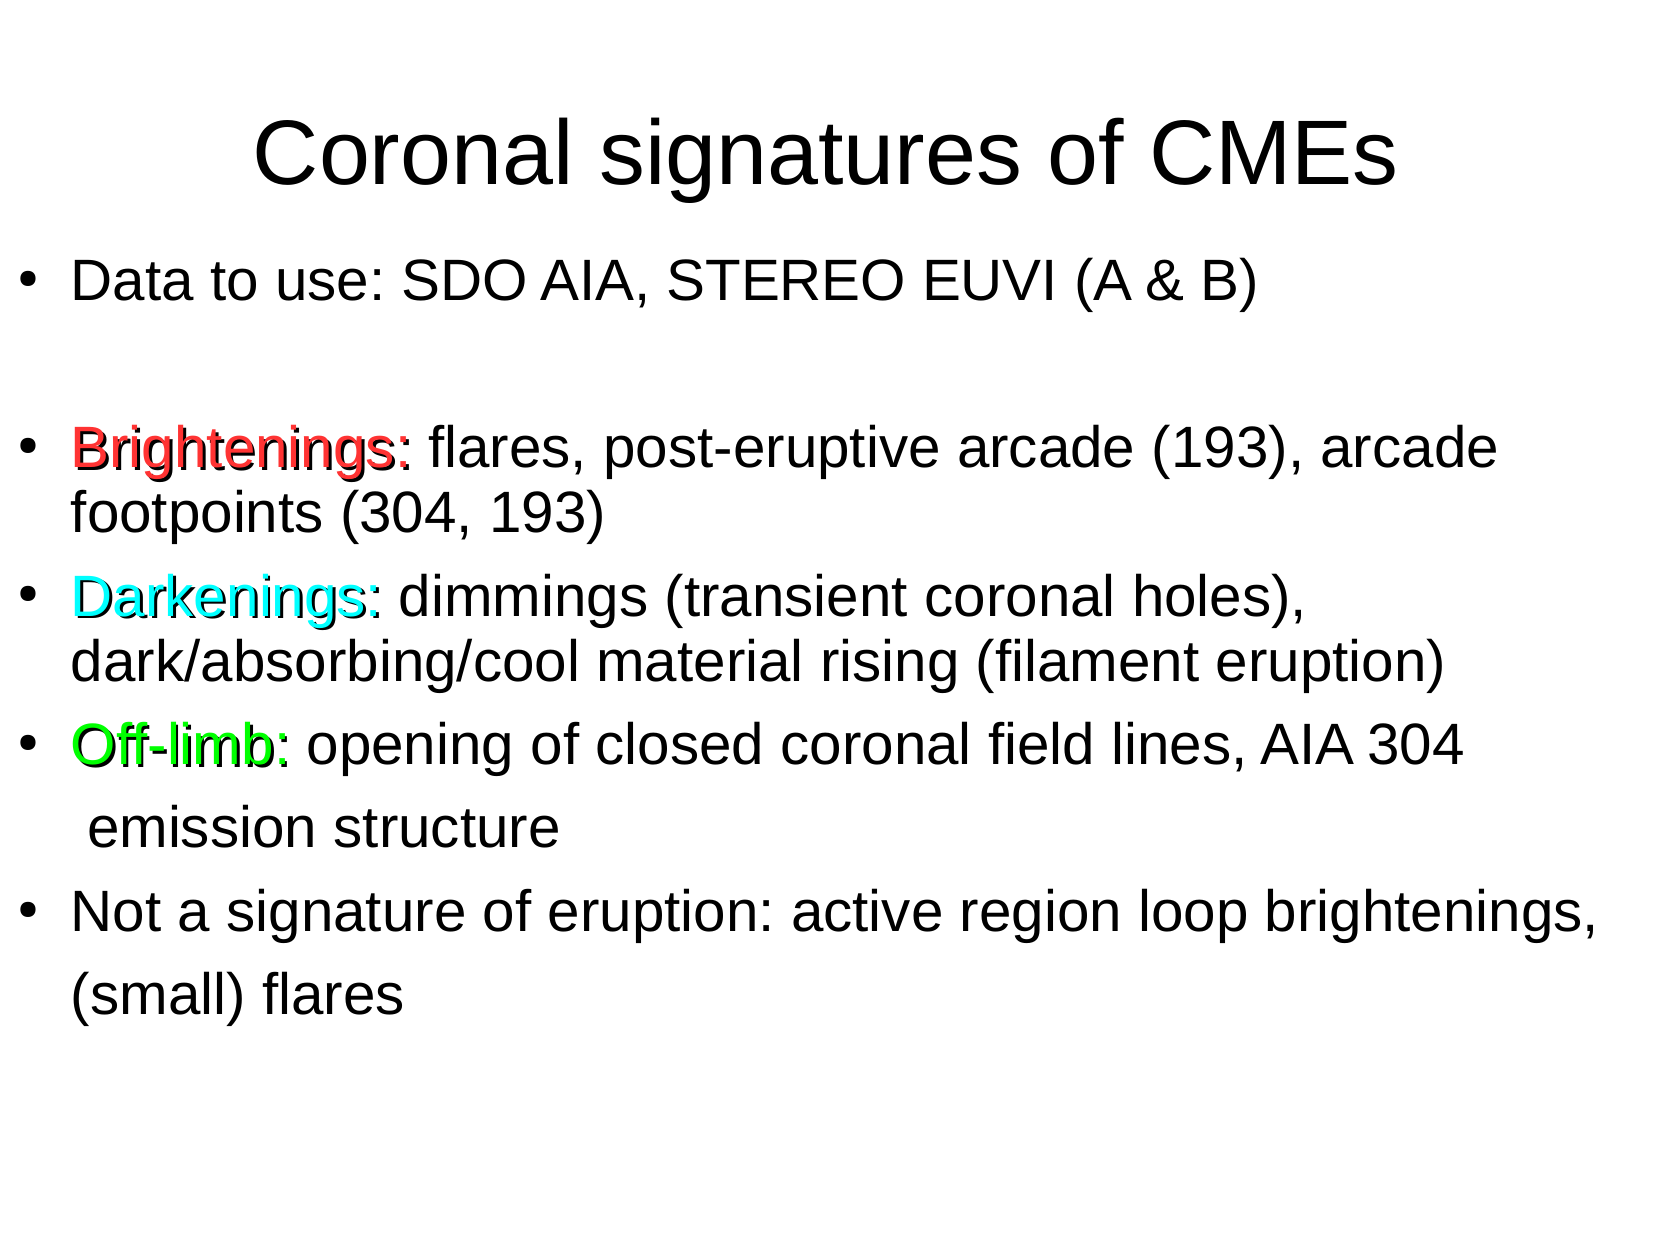

# Coronal signatures of CMEs
Data to use: SDO AIA, STEREO EUVI (A & B)
Brightenings: flares, post-eruptive arcade (193), arcade footpoints (304, 193)
Darkenings: dimmings (transient coronal holes), dark/absorbing/cool material rising (filament eruption)
Off-limb: opening of closed coronal field lines, AIA 304
 emission structure
Not a signature of eruption: active region loop brightenings,
(small) flares